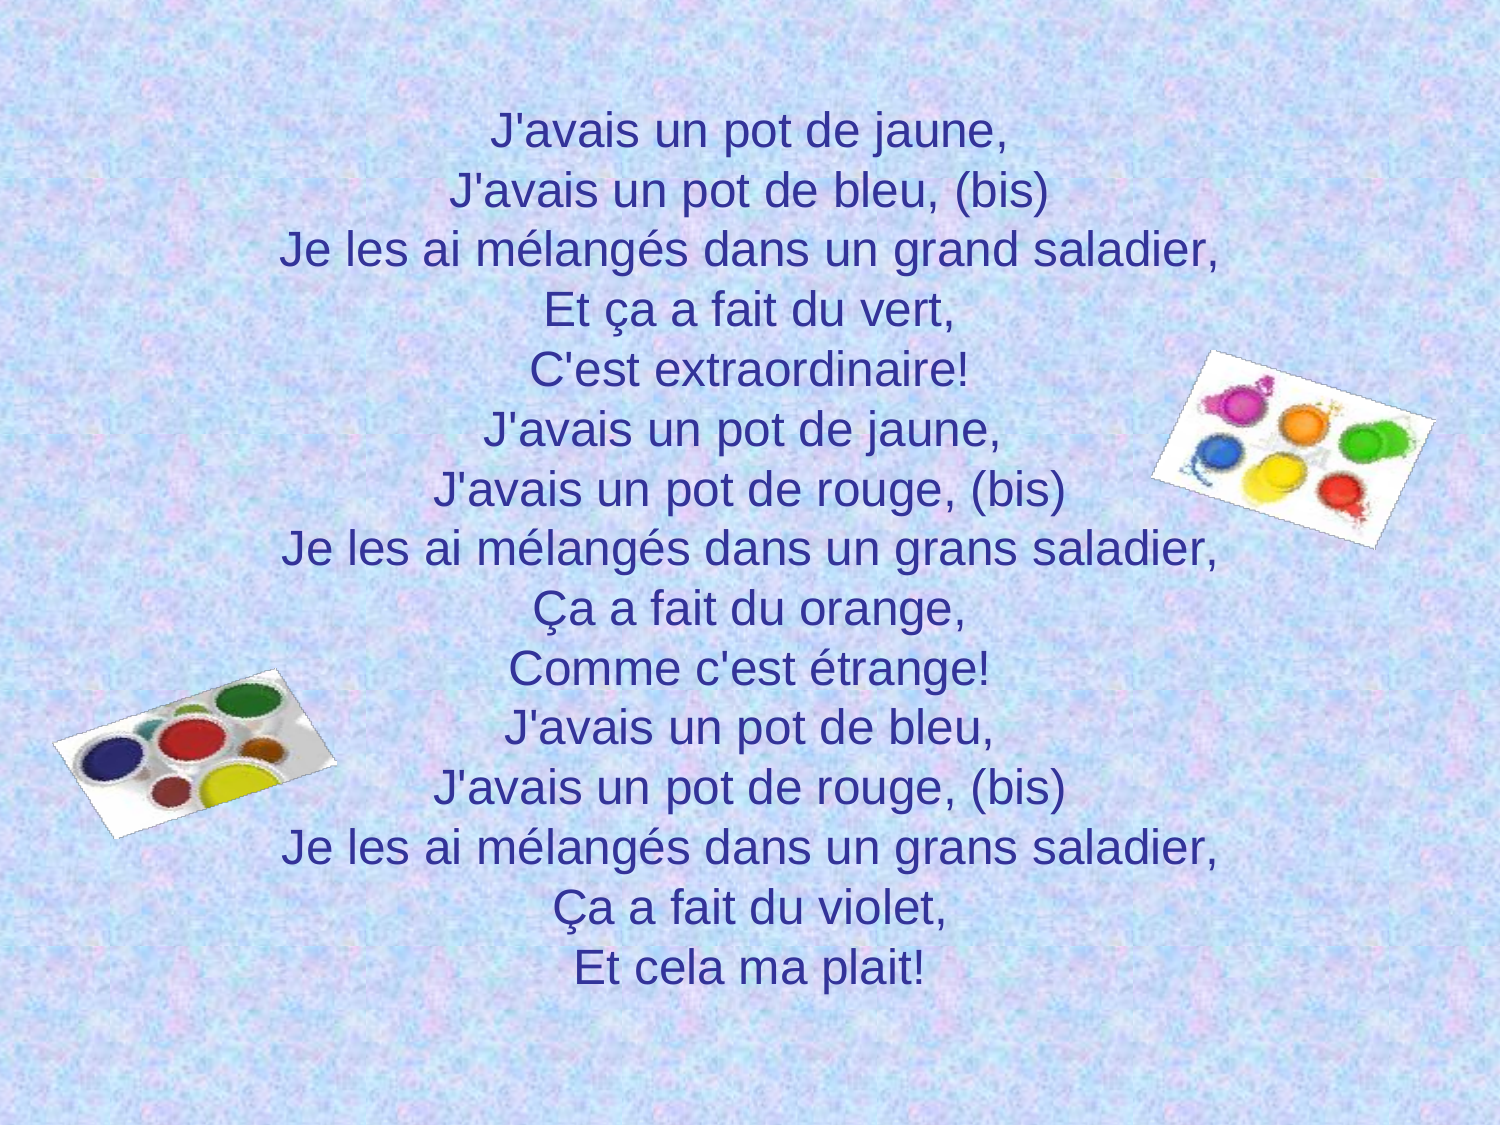

# J'avais un pot de jaune,
J'avais un pot de bleu, (bis)
Je les ai mélangés dans un grand saladier,
Et ça a fait du vert,
C'est extraordinaire!
J'avais un pot de jaune,
J'avais un pot de rouge, (bis)
Je les ai mélangés dans un grans saladier,
Ça a fait du orange,
Comme c'est étrange!
J'avais un pot de bleu,
J'avais un pot de rouge, (bis)
Je les ai mélangés dans un grans saladier,
Ça a fait du violet,
Et cela ma plait!